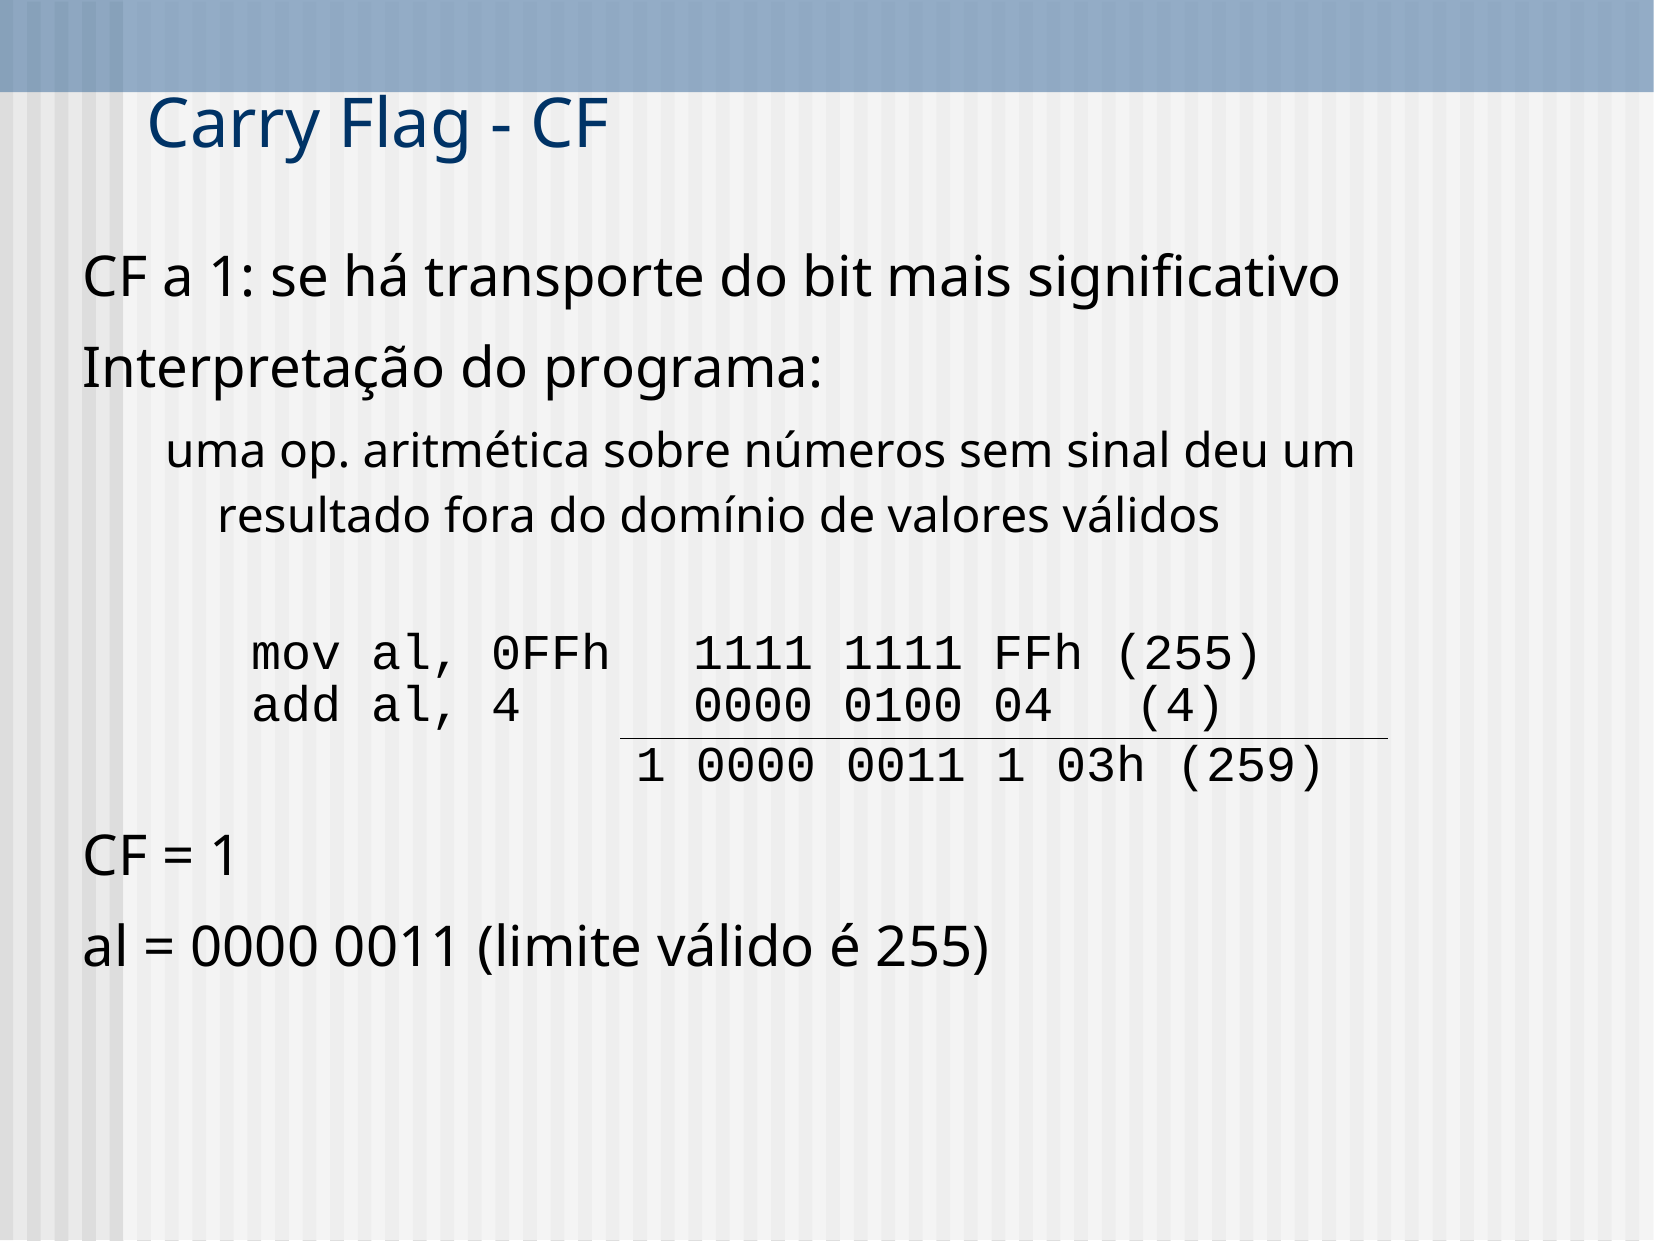

# Carry Flag - CF
CF a 1: se há transporte do bit mais significativo
Interpretação do programa:
uma op. aritmética sobre números sem sinal deu um resultado fora do domínio de valores válidos
mov al, 0FFh 	1111 1111 FFh (255)
add al, 4 		0000 0100 04 	(4)
 1 0000 0011 1 03h (259)
CF = 1
al = 0000 0011 (limite válido é 255)